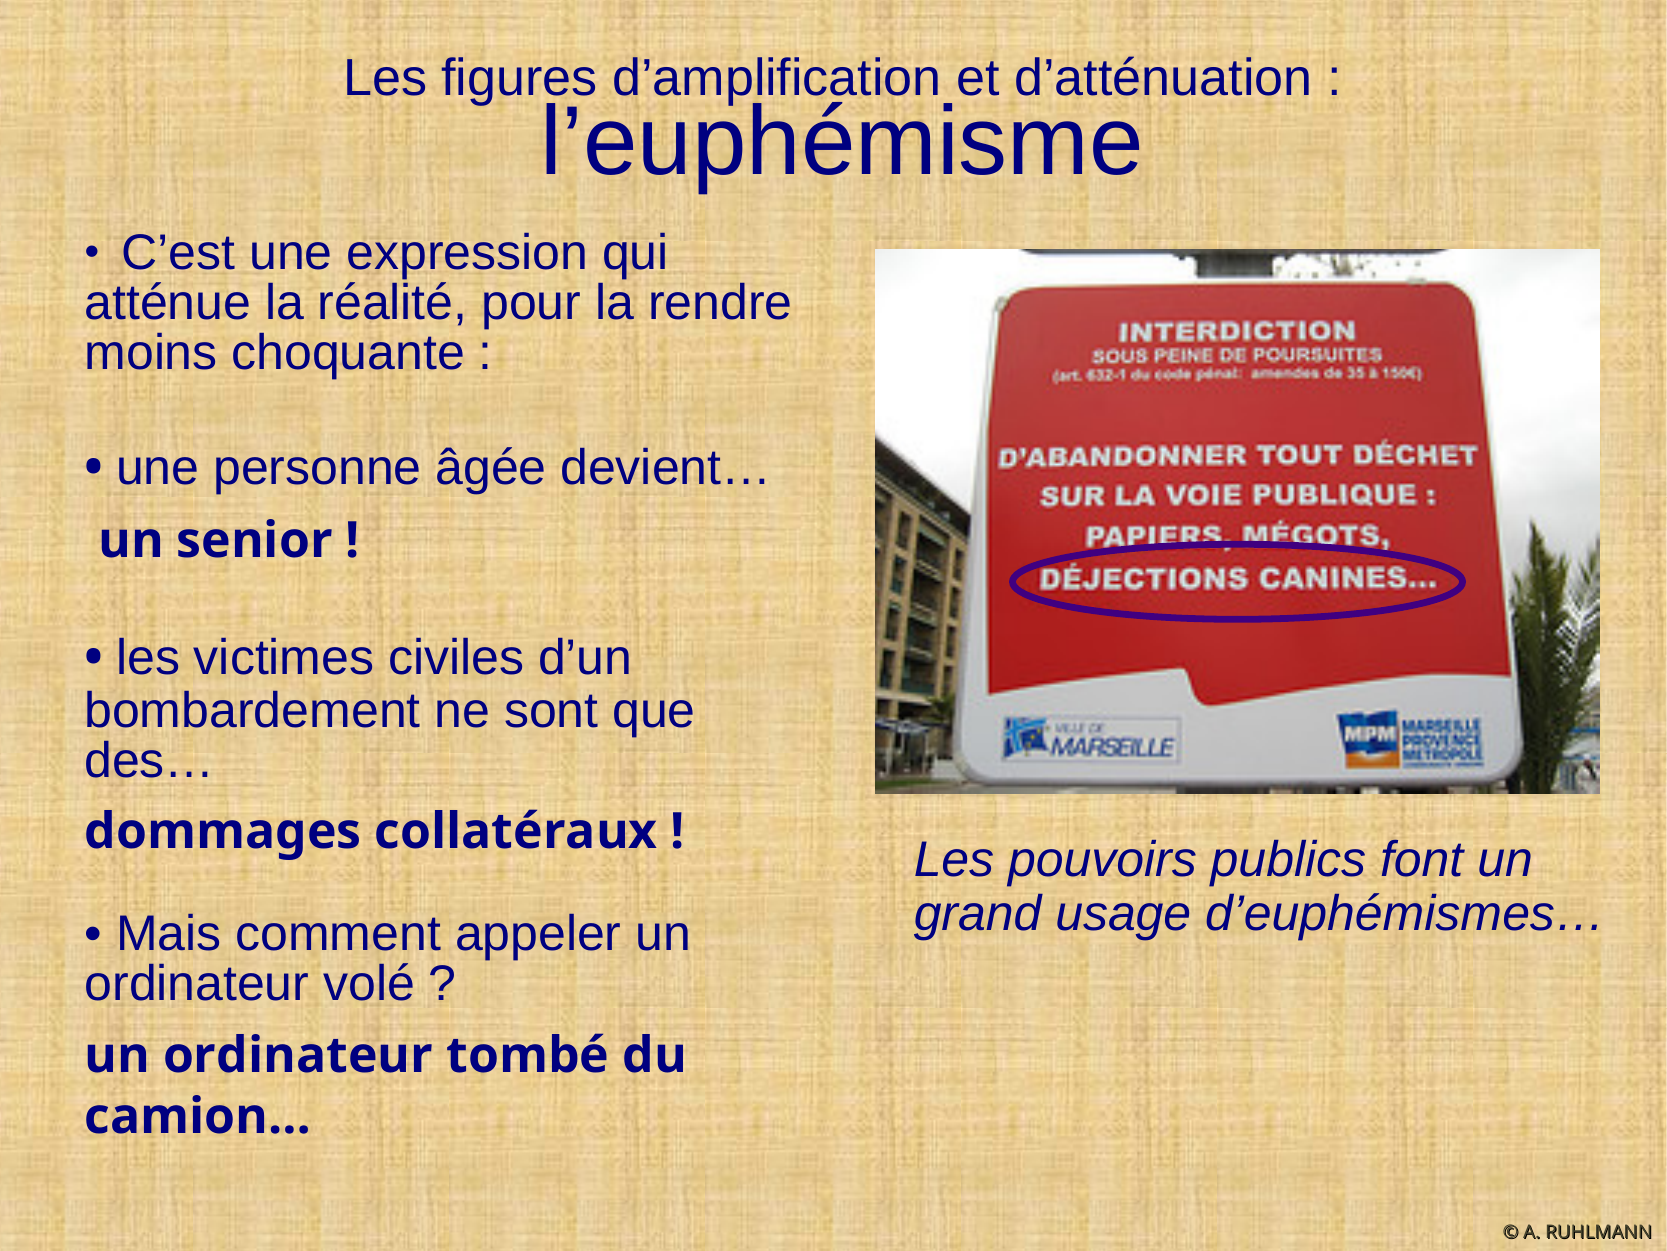

# Les figures d’amplification et d’atténuation : l’euphémisme
 C’est une expression qui atténue la réalité, pour la rendre moins choquante :
• une personne âgée devient…
 un senior !
• les victimes civiles d’un bombardement ne sont que des…
dommages collatéraux !
• Mais comment appeler un ordinateur volé ?
un ordinateur tombé du camion…
Les pouvoirs publics font un grand usage d’euphémismes…
© A. RUHLMANN